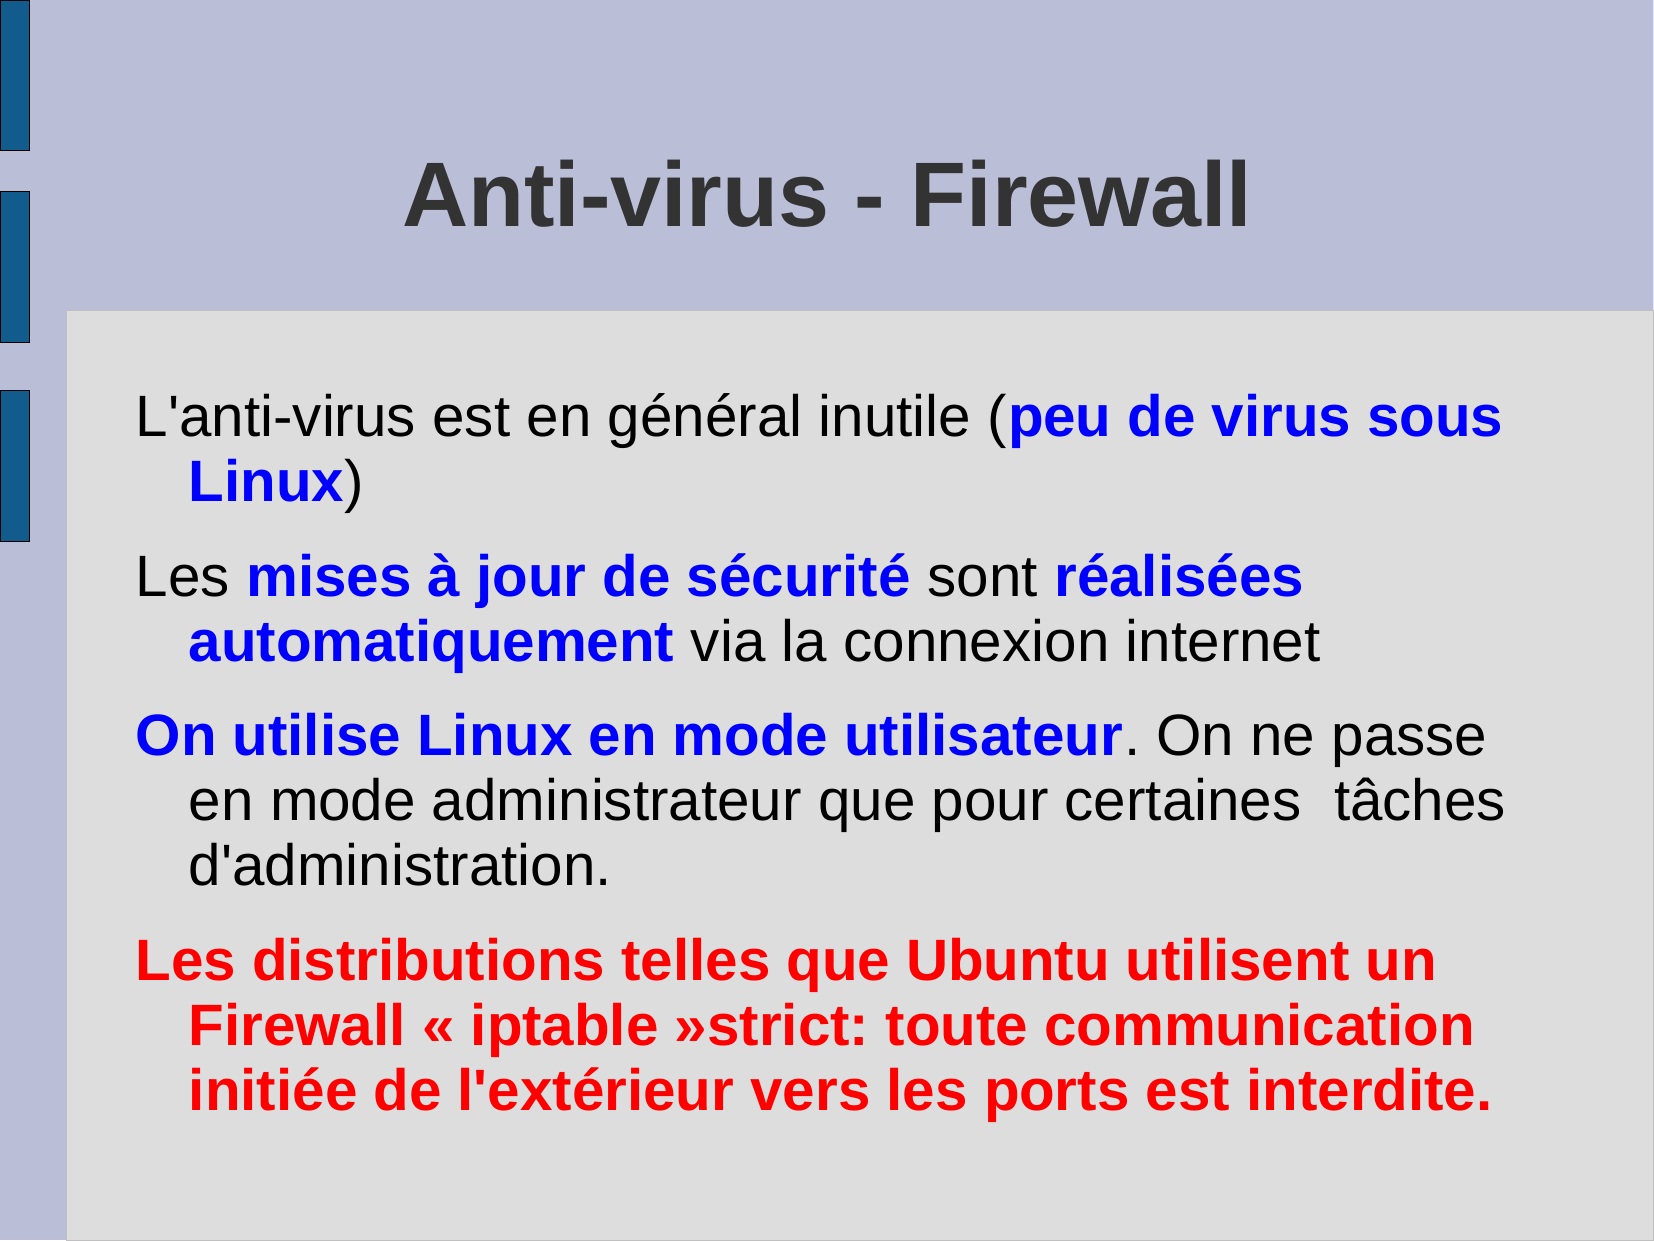

# Anti-virus - Firewall
L'anti-virus est en général inutile (peu de virus sous Linux)
Les mises à jour de sécurité sont réalisées automatiquement via la connexion internet
On utilise Linux en mode utilisateur. On ne passe en mode administrateur que pour certaines tâches d'administration.
Les distributions telles que Ubuntu utilisent un Firewall « iptable »strict: toute communication initiée de l'extérieur vers les ports est interdite.